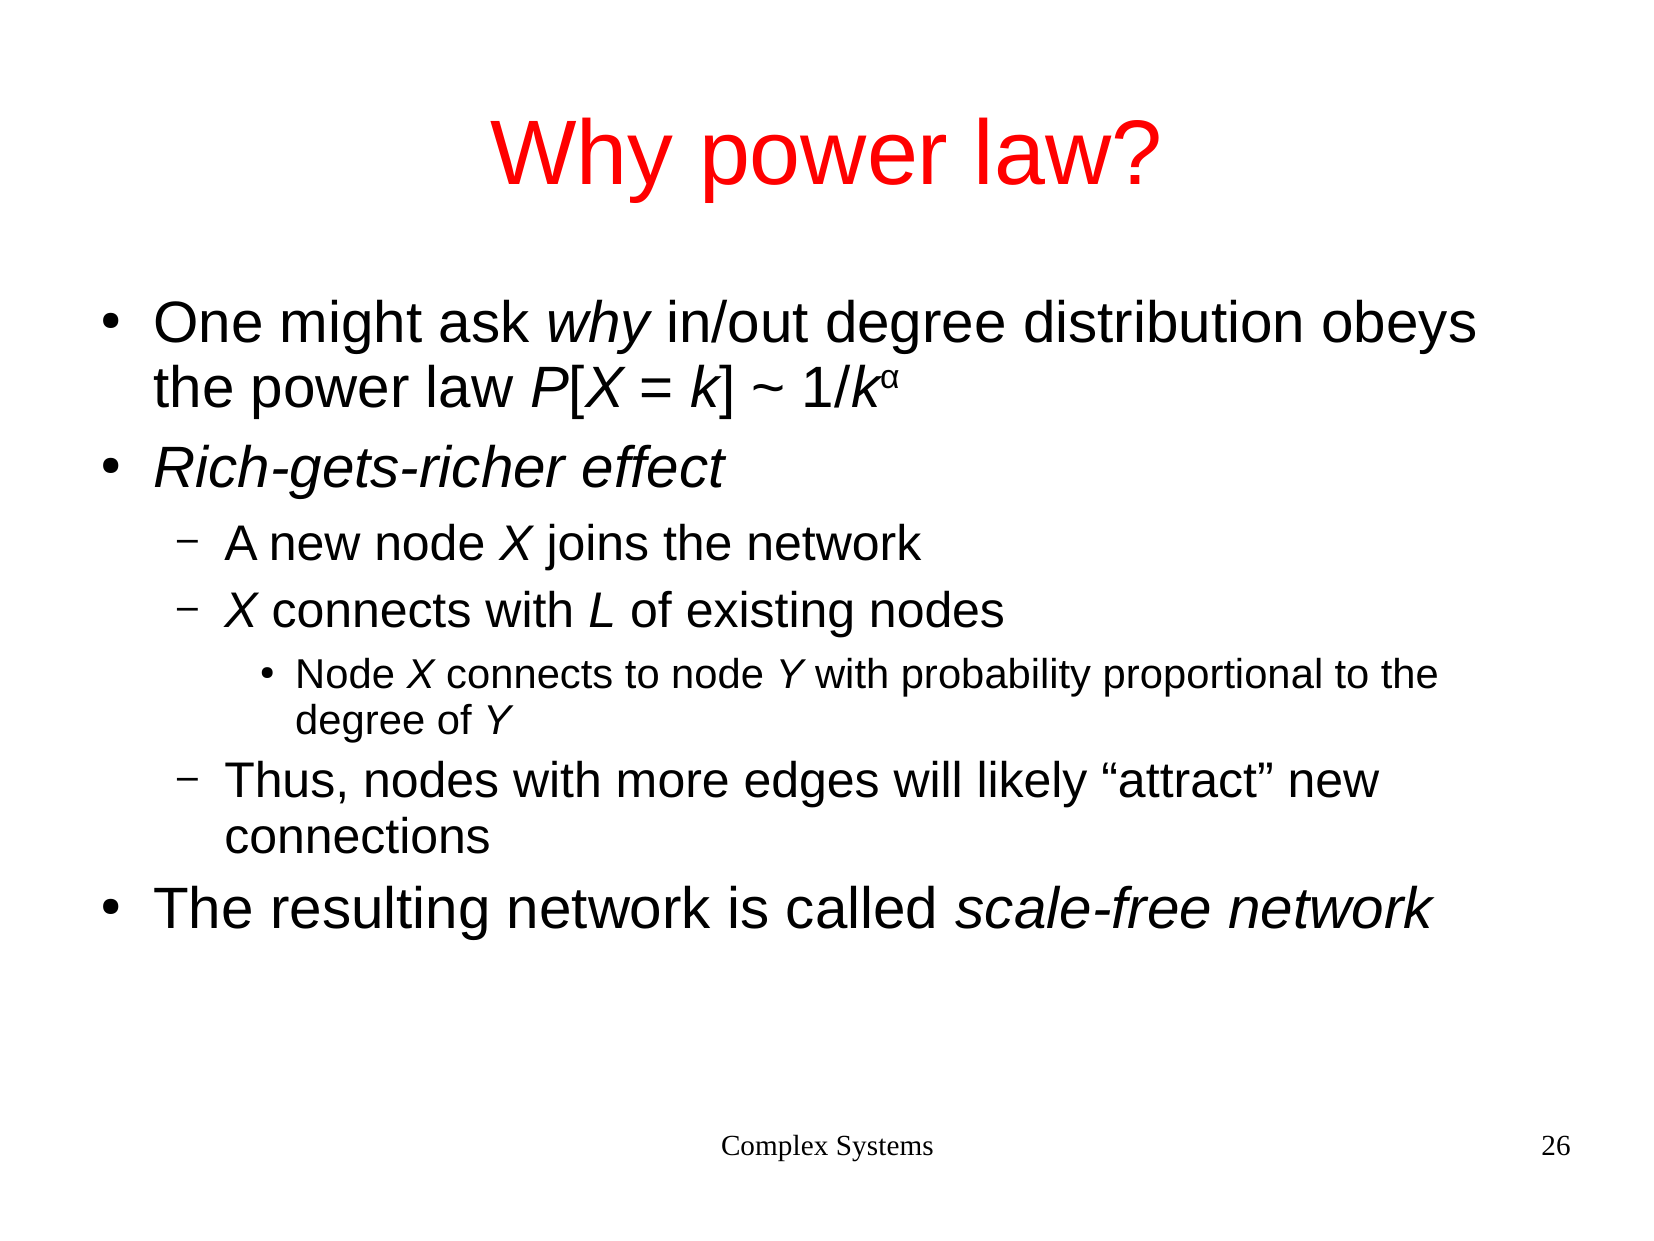

# Why power law?
One might ask why in/out degree distribution obeys the power law P[X = k] ~ 1/kα
Rich-gets-richer effect
A new node X joins the network
X connects with L of existing nodes
Node X connects to node Y with probability proportional to the degree of Y
Thus, nodes with more edges will likely “attract” new connections
The resulting network is called scale-free network
Complex Systems
26